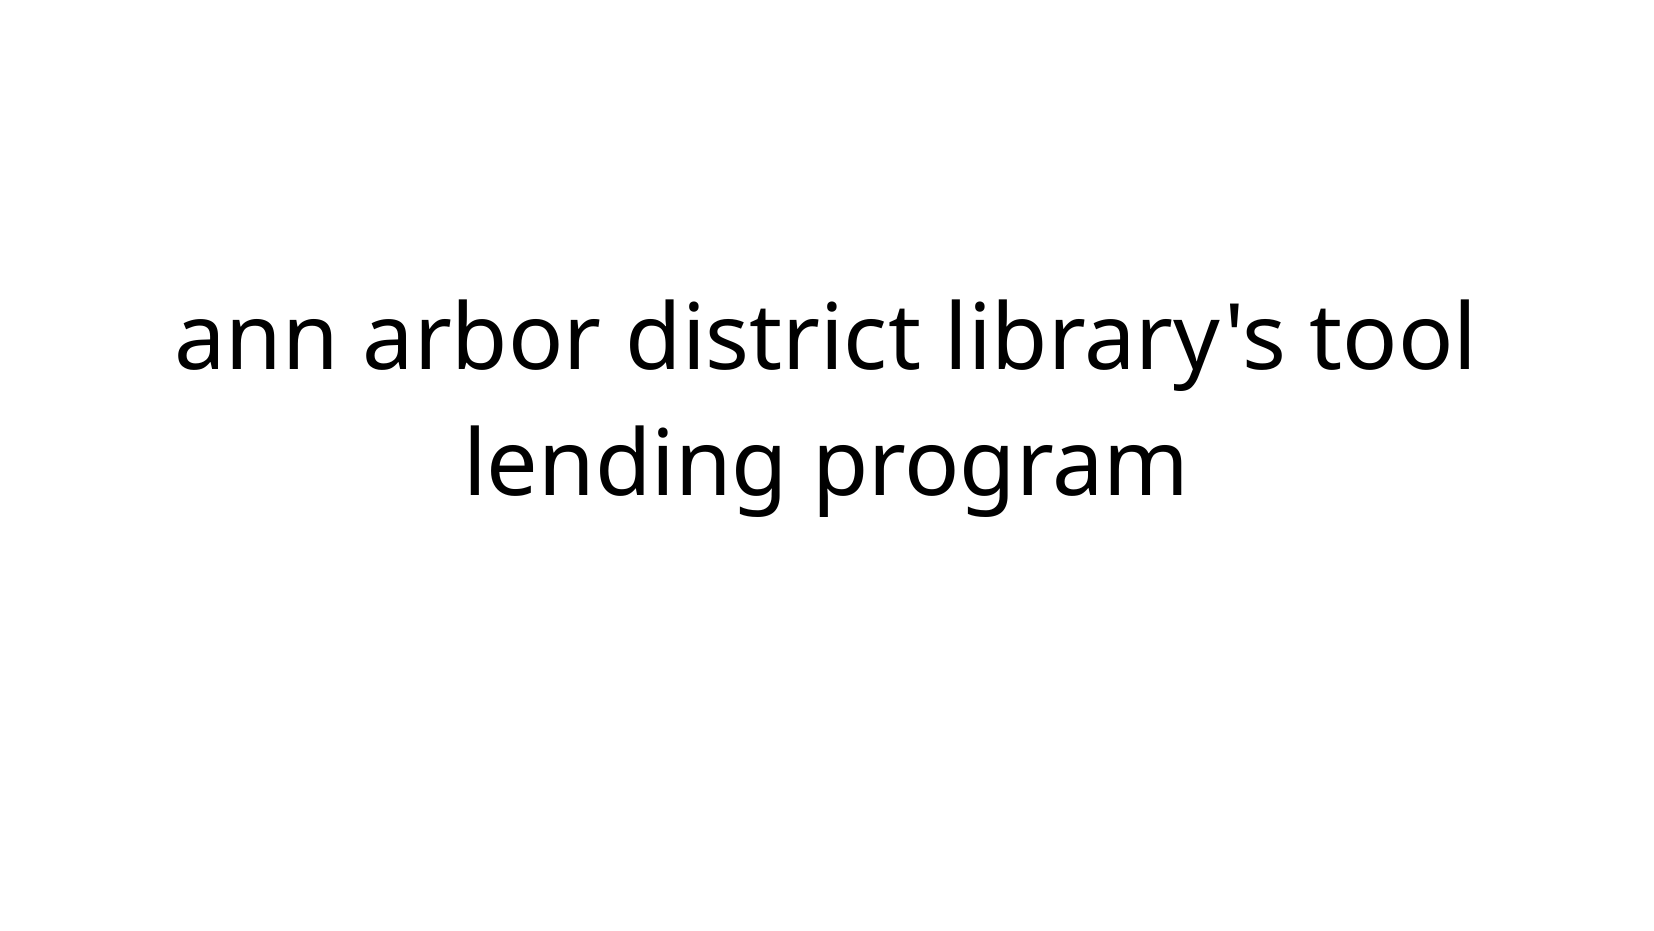

# ann arbor district library's tool lending program